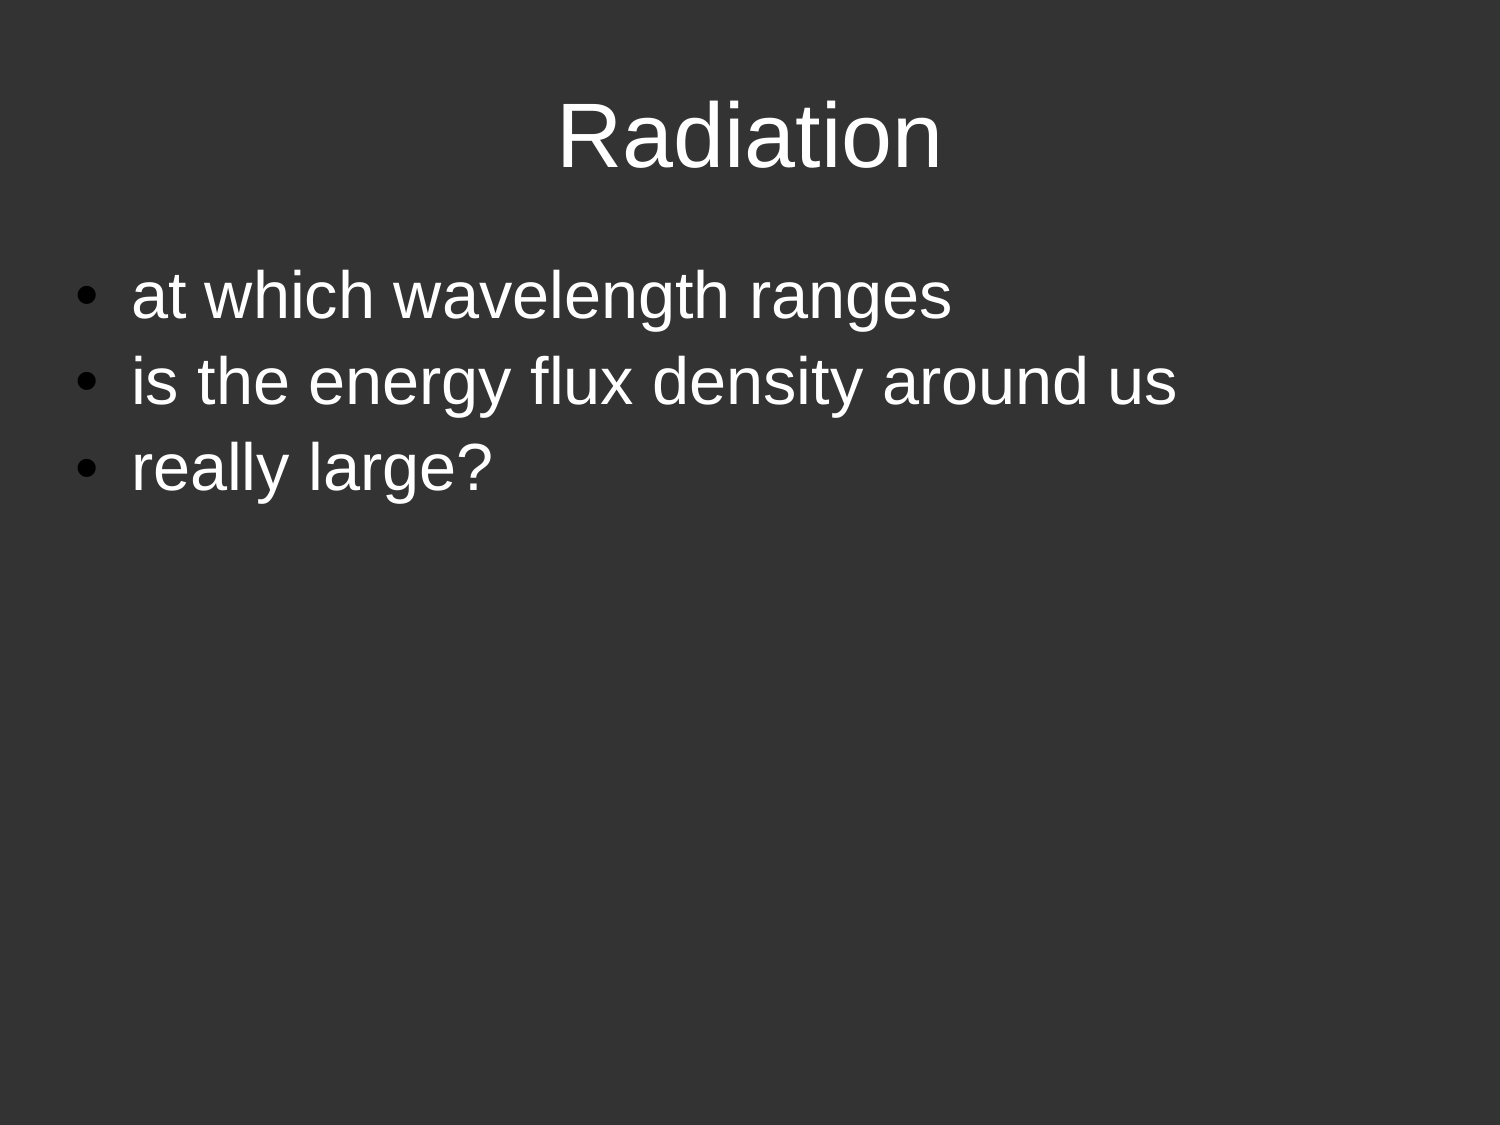

# Radiation
at which wavelength ranges
is the energy flux density around us
really large?